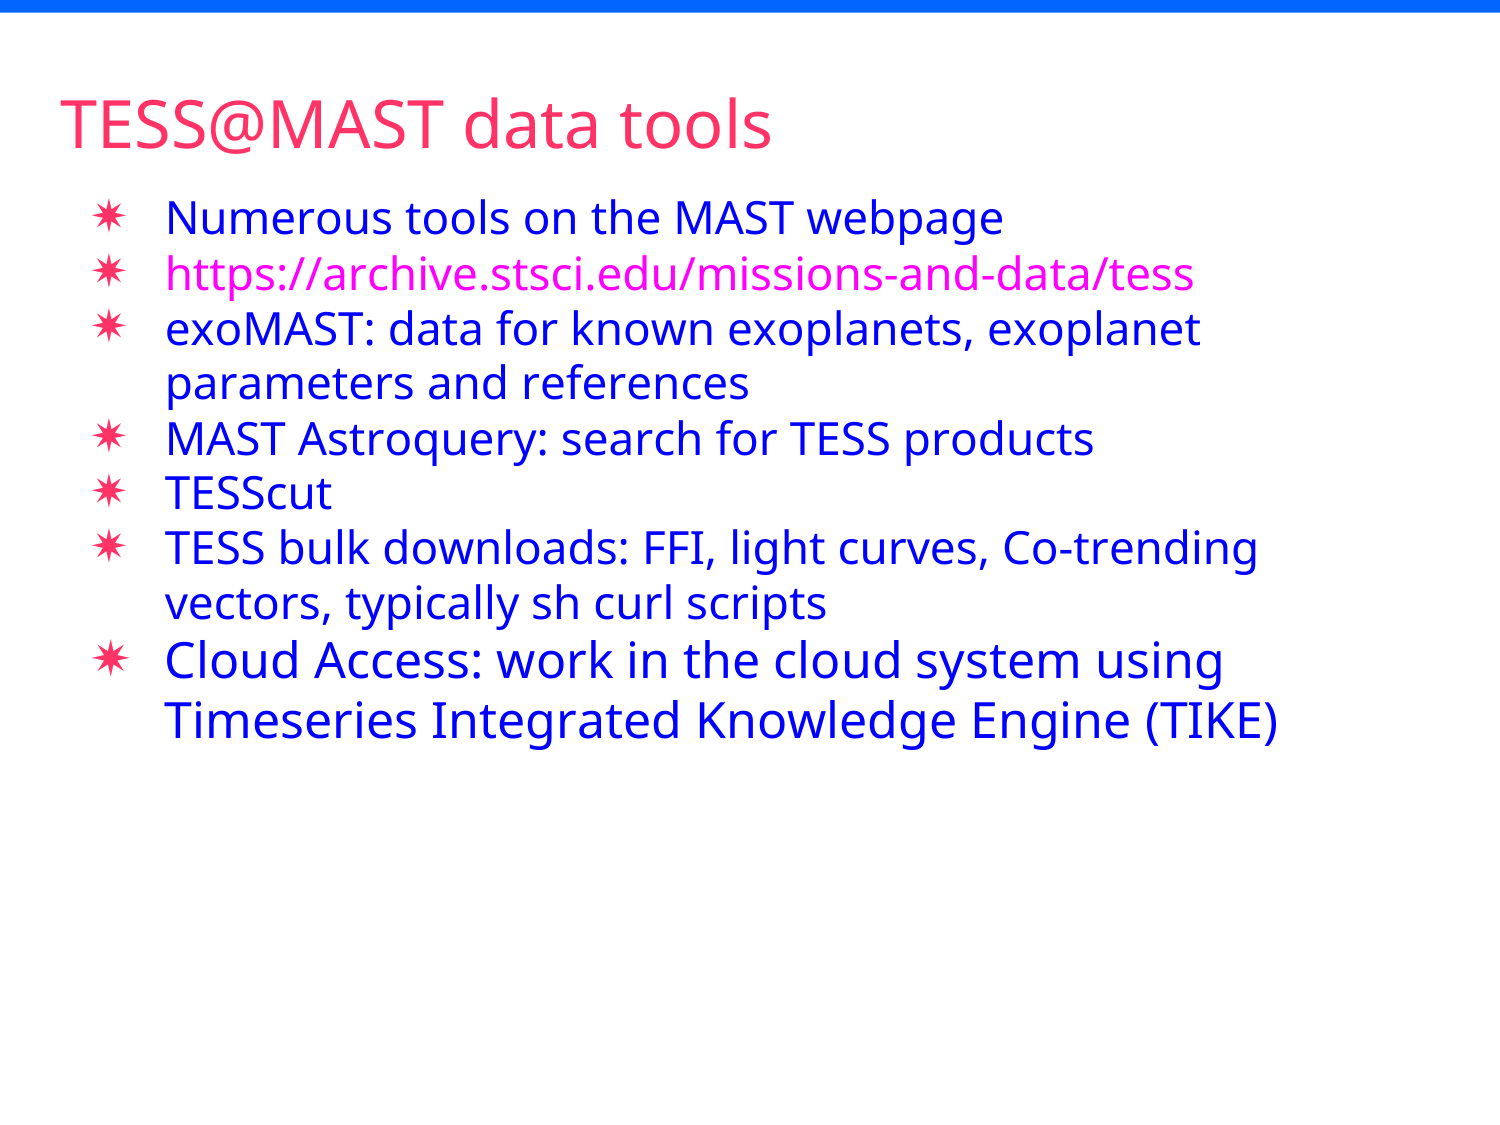

TESS@MAST data tools
Numerous tools on the MAST webpage
https://archive.stsci.edu/missions-and-data/tess
exoMAST: data for known exoplanets, exoplanet parameters and references
MAST Astroquery: search for TESS products
TESScut
TESS bulk downloads: FFI, light curves, Co-trending vectors, typically sh curl scripts
Cloud Access: work in the cloud system using Timeseries Integrated Knowledge Engine (TIKE)
9